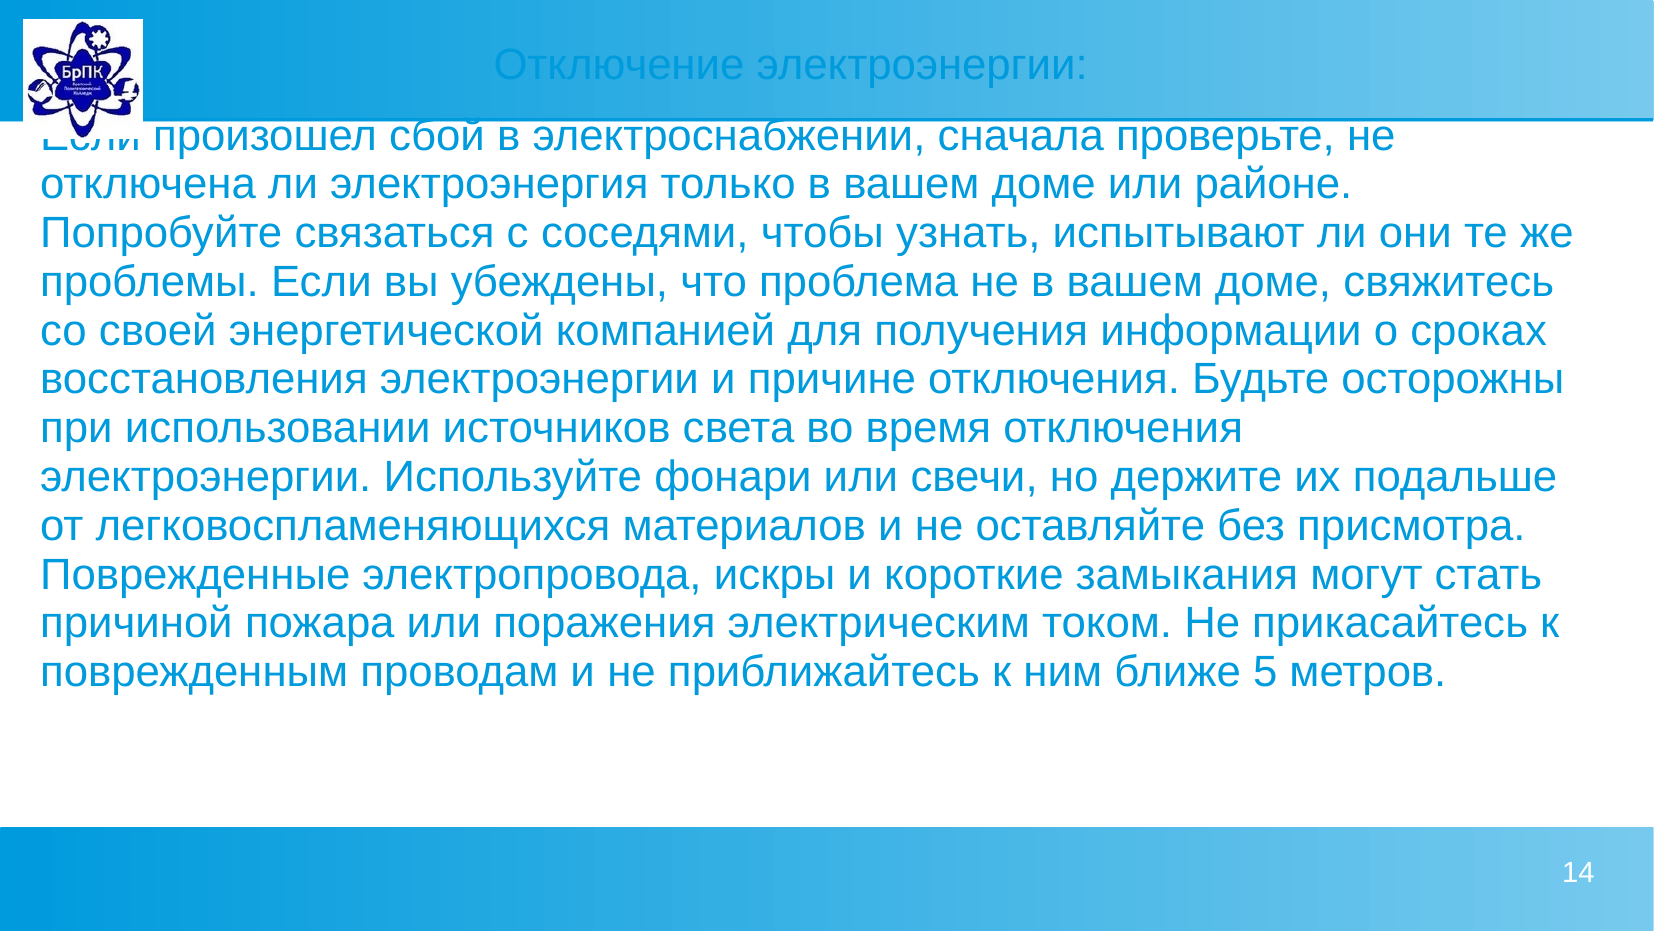

# Отключение электроэнергии:
Если произошел сбой в электроснабжении, сначала проверьте, не отключена ли электроэнергия только в вашем доме или районе. Попробуйте связаться с соседями, чтобы узнать, испытывают ли они те же проблемы. Если вы убеждены, что проблема не в вашем доме, свяжитесь со своей энергетической компанией для получения информации о сроках восстановления электроэнергии и причине отключения. Будьте осторожны при использовании источников света во время отключения электроэнергии. Используйте фонари или свечи, но держите их подальше от легковоспламеняющихся материалов и не оставляйте без присмотра. Поврежденные электропровода, искры и короткие замыкания могут стать причиной пожара или поражения электрическим током. Не прикасайтесь к поврежденным проводам и не приближайтесь к ним ближе 5 метров.
14